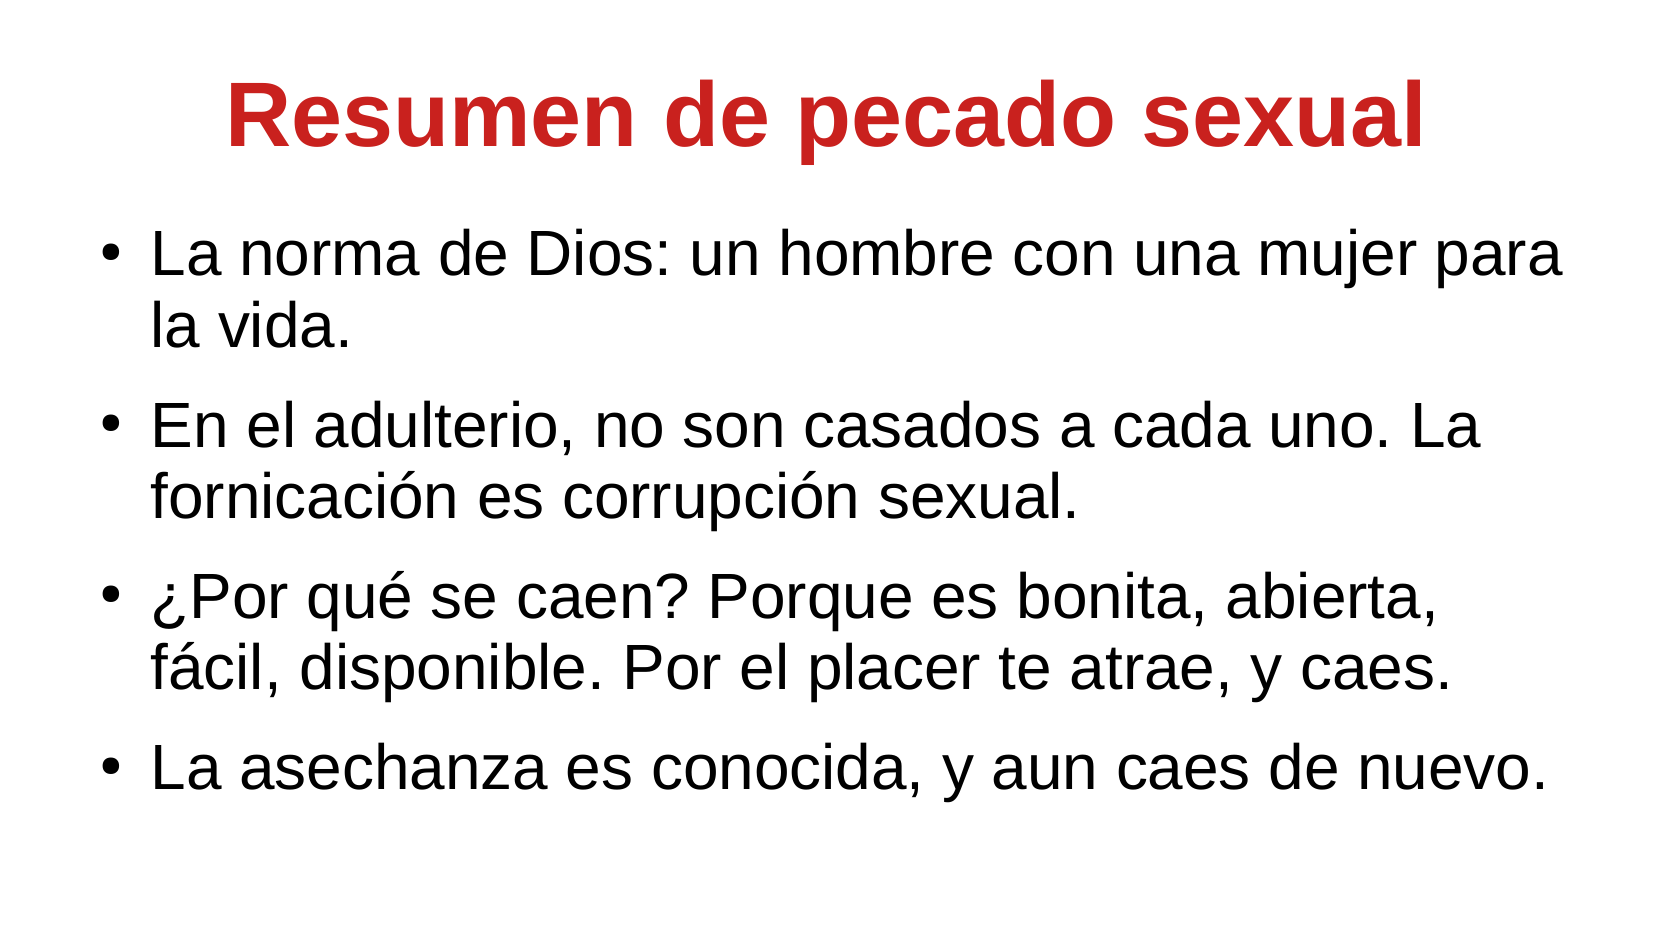

# Resumen de pecado sexual
La norma de Dios: un hombre con una mujer para la vida.
En el adulterio, no son casados a cada uno. La fornicación es corrupción sexual.
¿Por qué se caen? Porque es bonita, abierta, fácil, disponible. Por el placer te atrae, y caes.
La asechanza es conocida, y aun caes de nuevo.